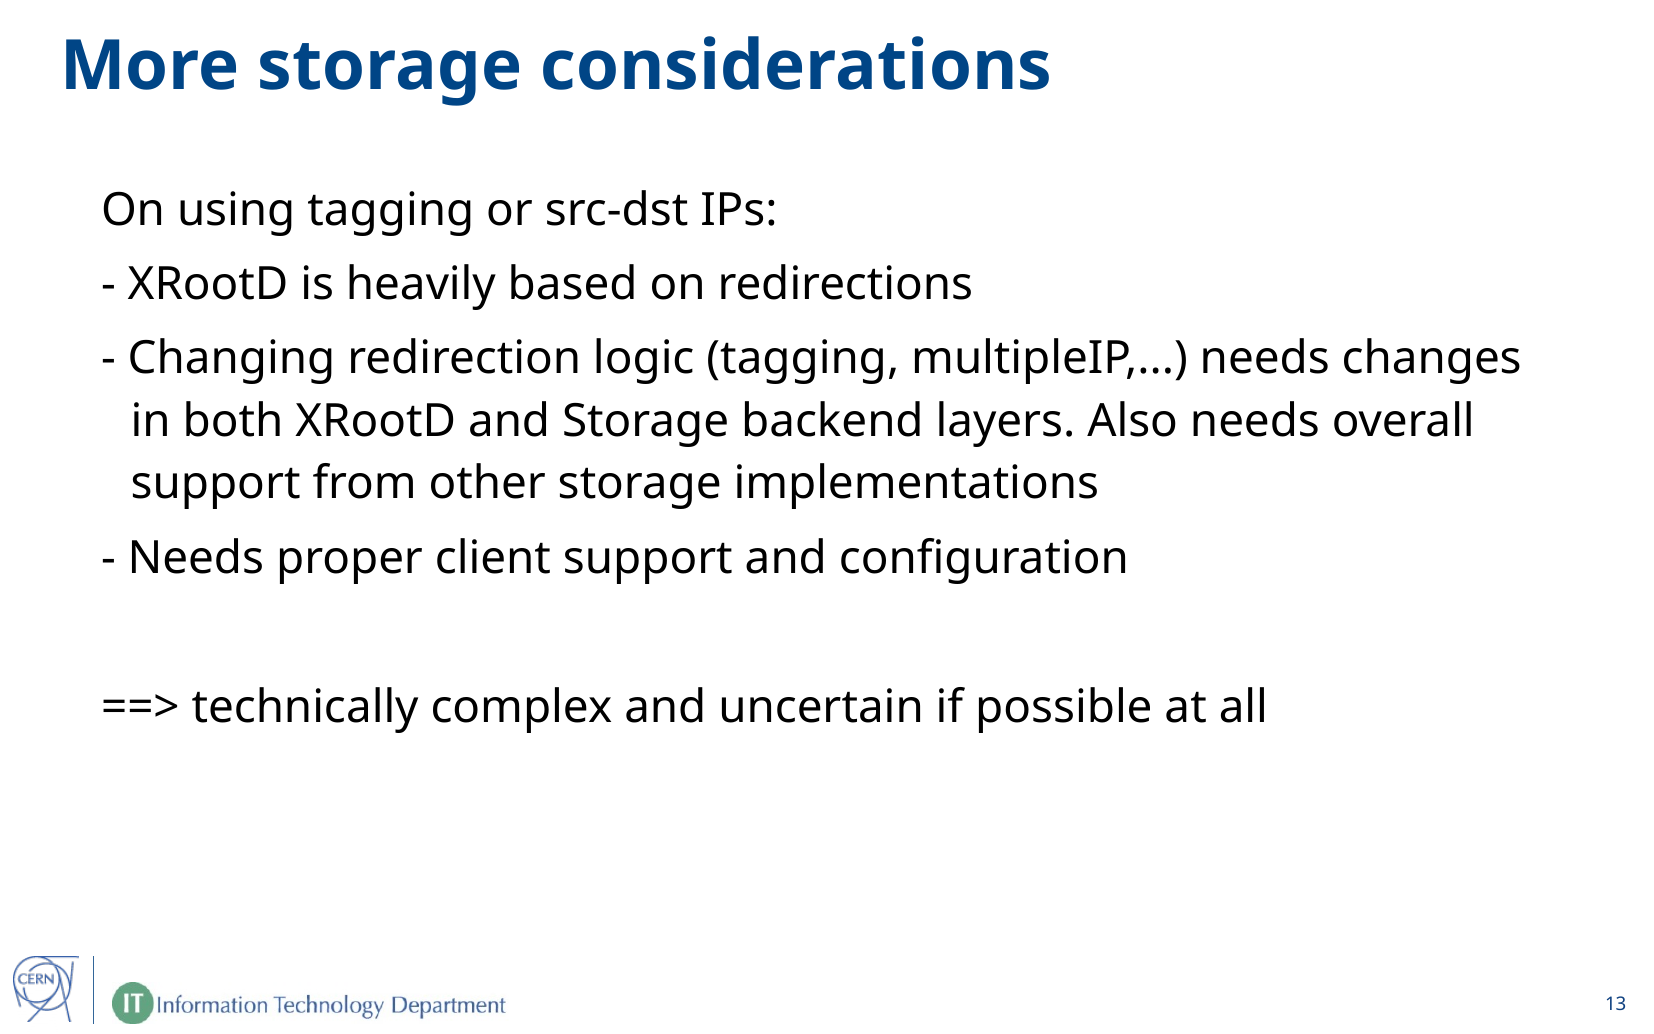

# More storage considerations
On using tagging or src-dst IPs:
- XRootD is heavily based on redirections
- Changing redirection logic (tagging, multipleIP,...) needs changes in both XRootD and Storage backend layers. Also needs overall support from other storage implementations
- Needs proper client support and configuration
==> technically complex and uncertain if possible at all